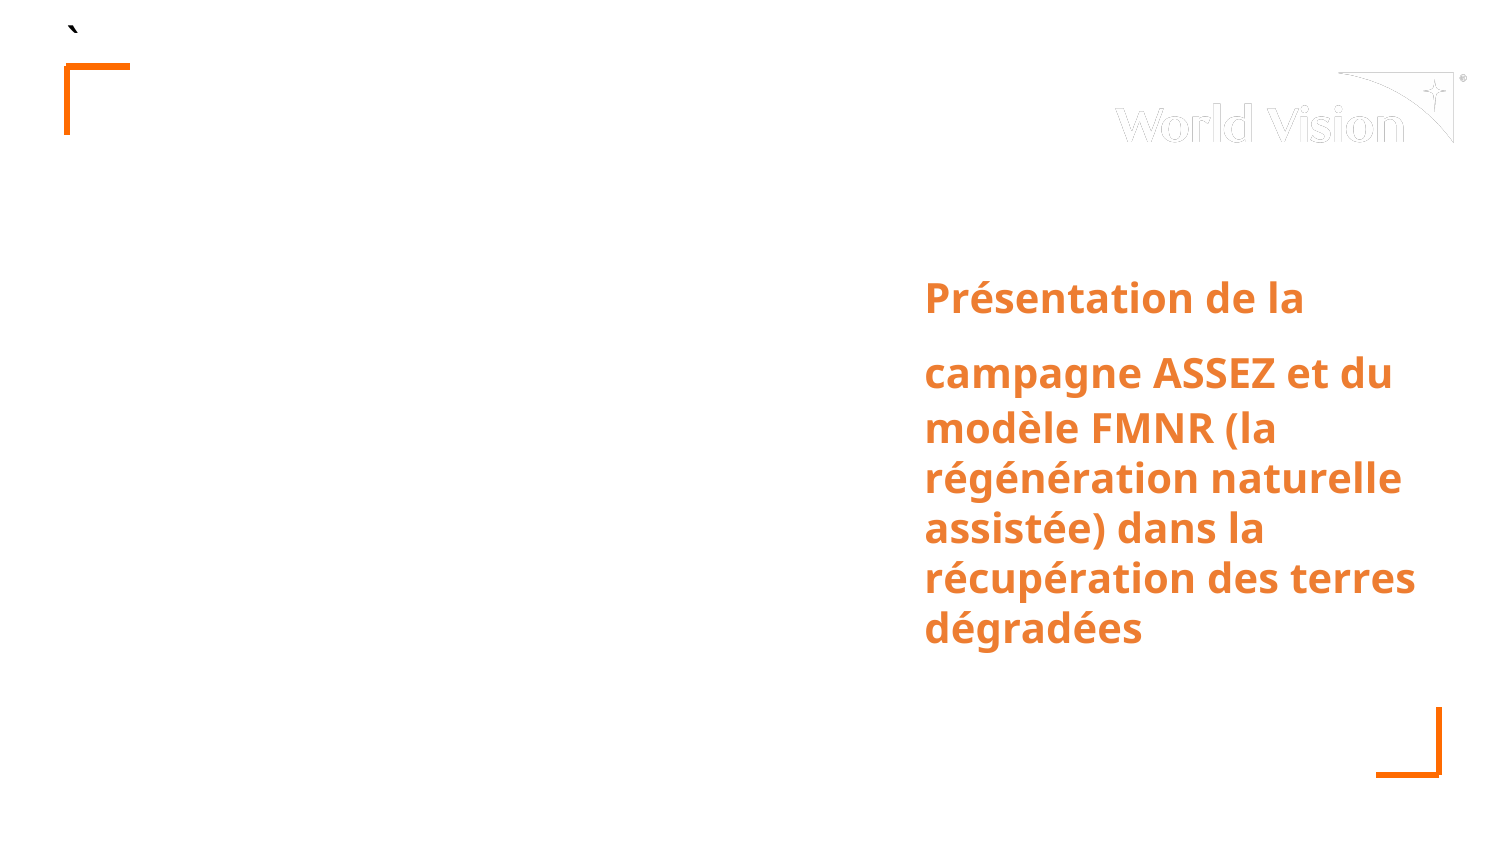

# `
Présentation de la campagne ASSEZ et du modèle FMNR (la
régénération naturelle
assistée) dans la récupération des terres dégradées
MAURITANIE
ENOUGH – PHASE 1 PLAYBOOK - JULY 2023